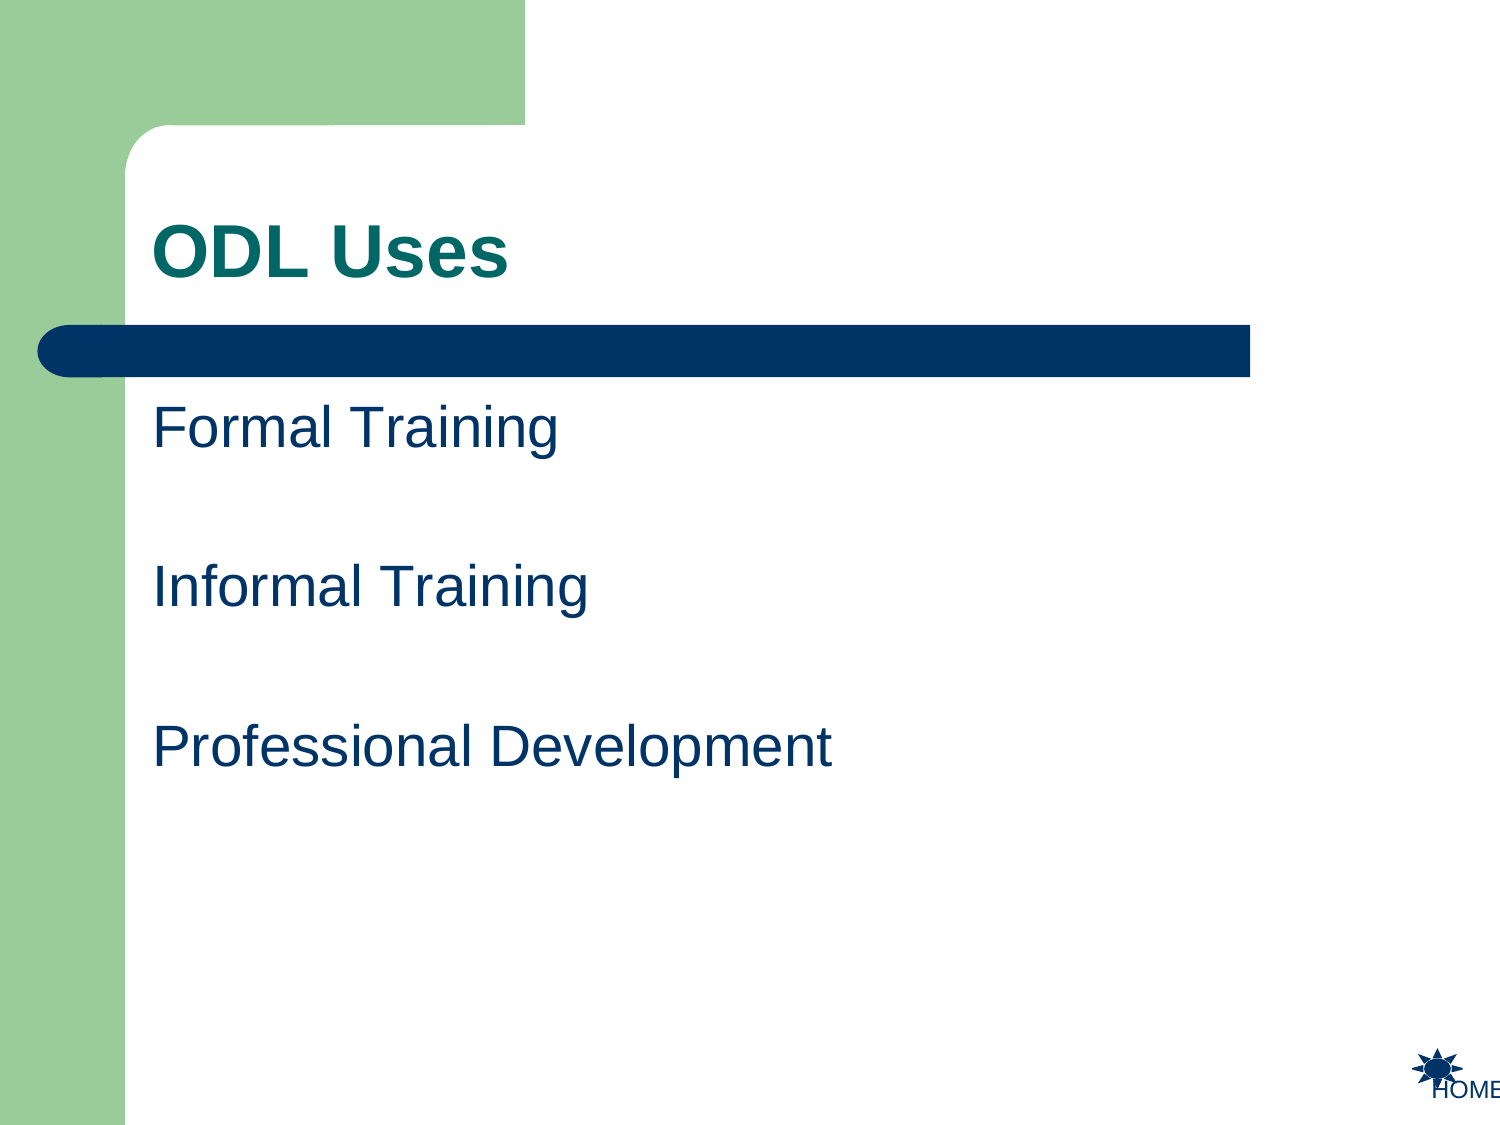

# ODL Uses
Formal Training
Informal Training
Professional Development
HOME